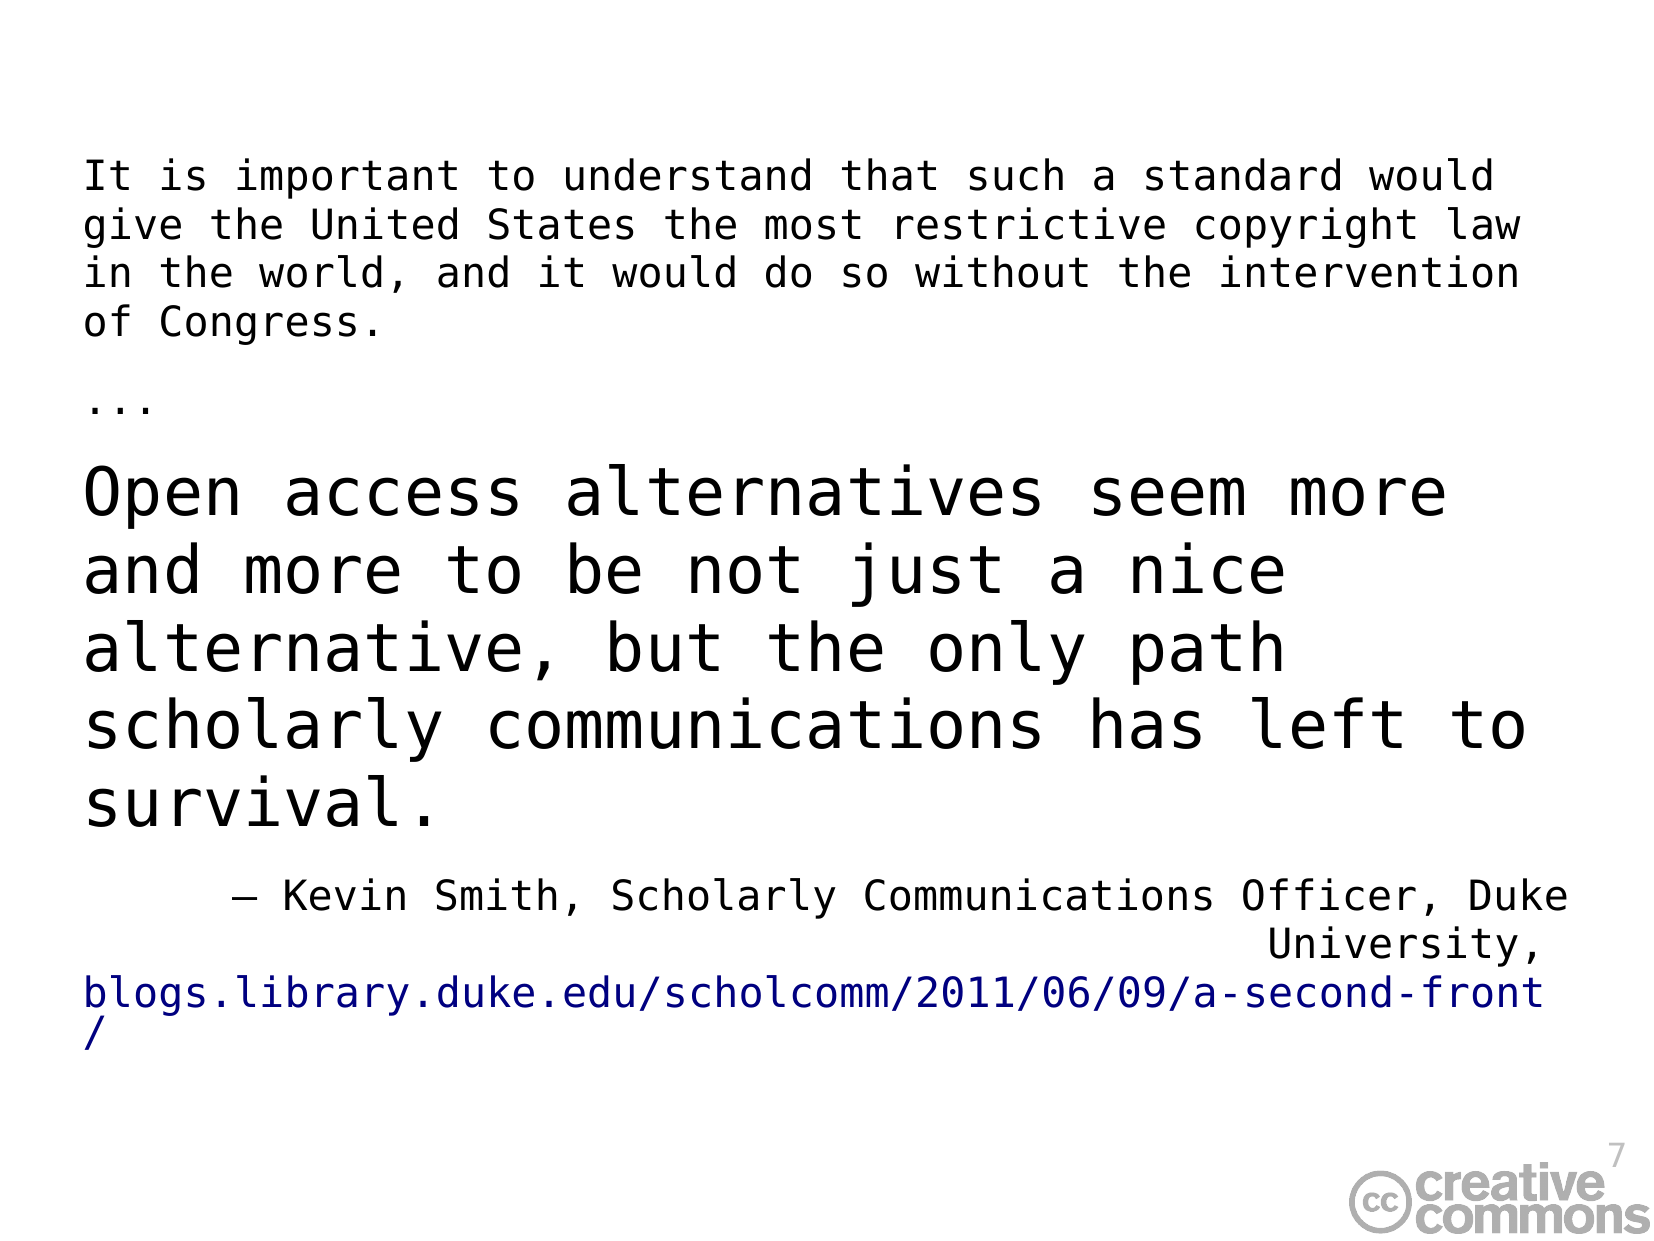

# It is important to understand that such a standard would give the United States the most restrictive copyright law in the world, and it would do so without the intervention of Congress.
...
Open access alternatives seem more and more to be not just a nice alternative, but the only path scholarly communications has left to survival.
– Kevin Smith, Scholarly Communications Officer, Duke University, blogs.library.duke.edu/scholcomm/2011/06/09/a-second-front/